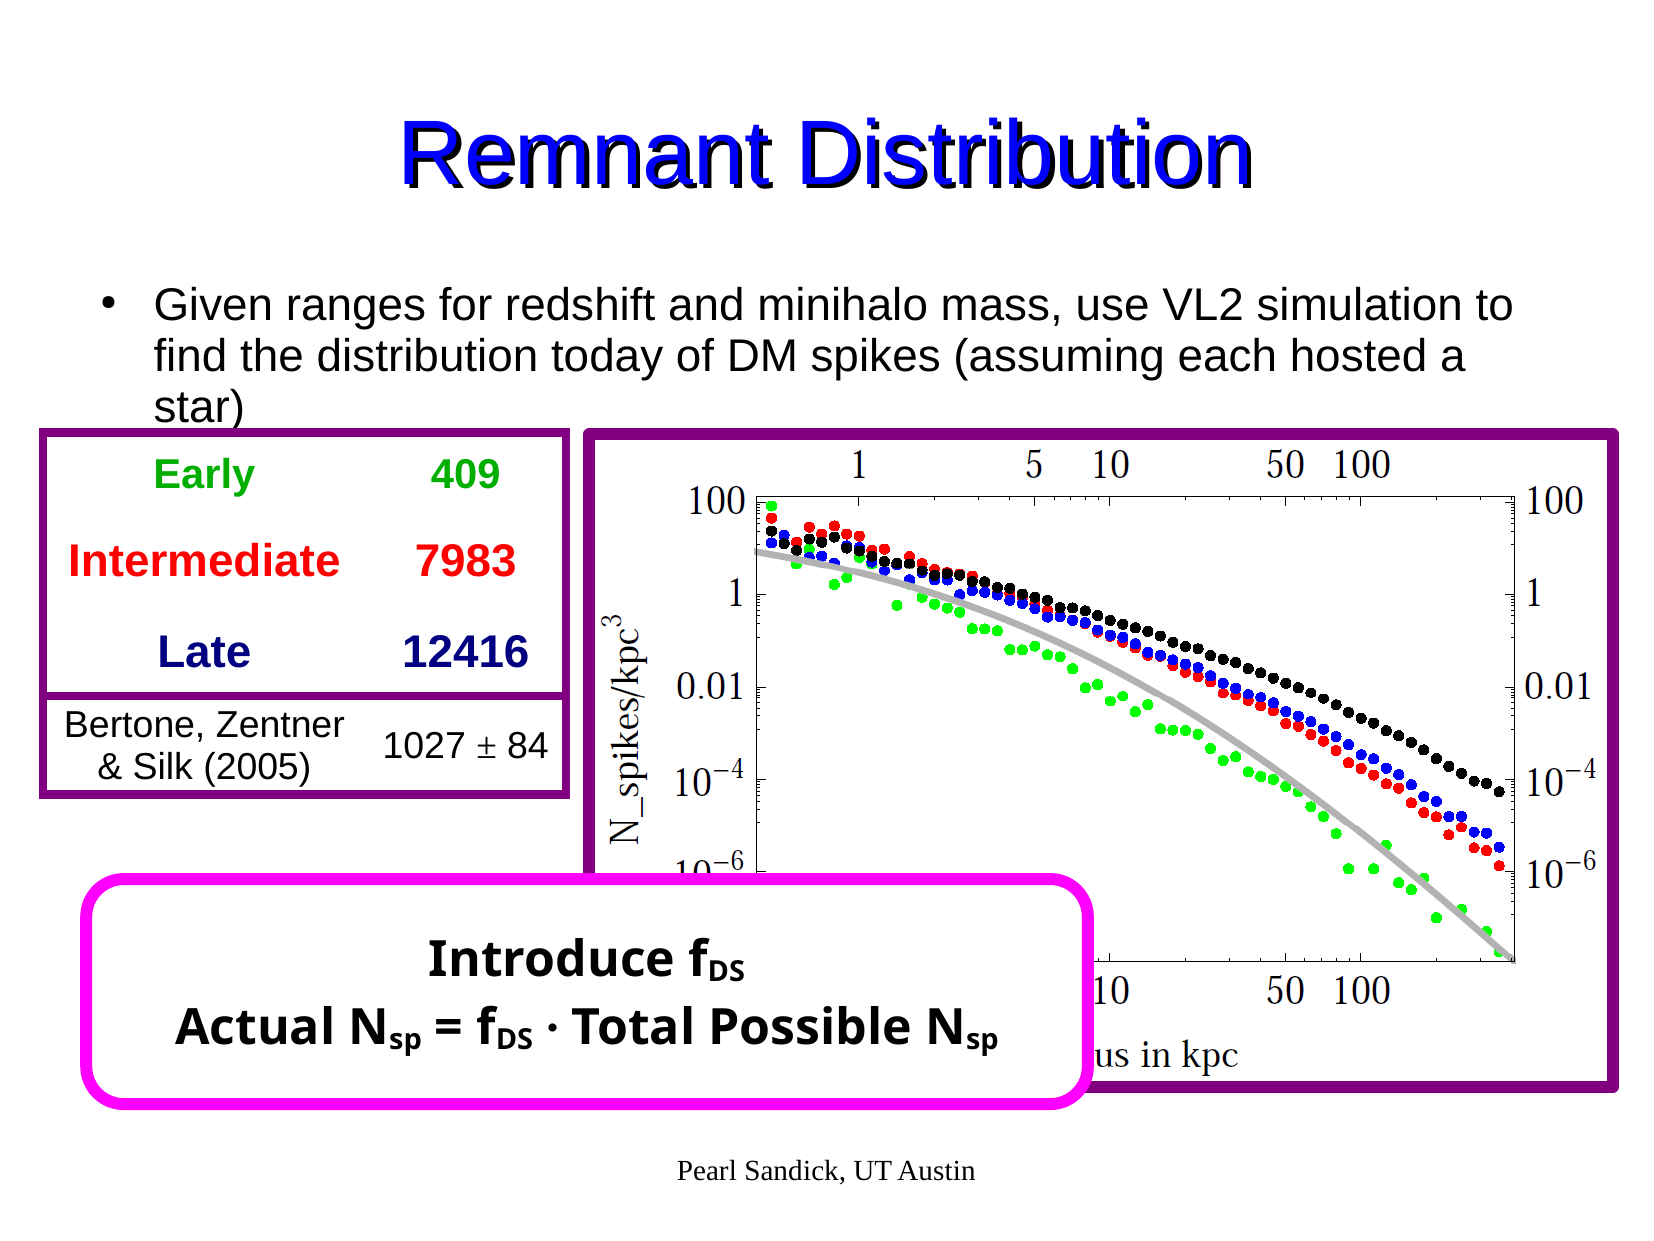

# Remnant Distribution
Given ranges for redshift and minihalo mass, use VL2 simulation to find the distribution today of DM spikes (assuming each hosted a star)
| Early | 409 |
| --- | --- |
| Intermediate | 7983 |
| Late | 12416 |
| Bertone, Zentner & Silk (2005) | 1027 ± 84 |
Introduce fDS
Actual Nsp = fDS ∙ Total Possible Nsp
Pearl Sandick, UT Austin